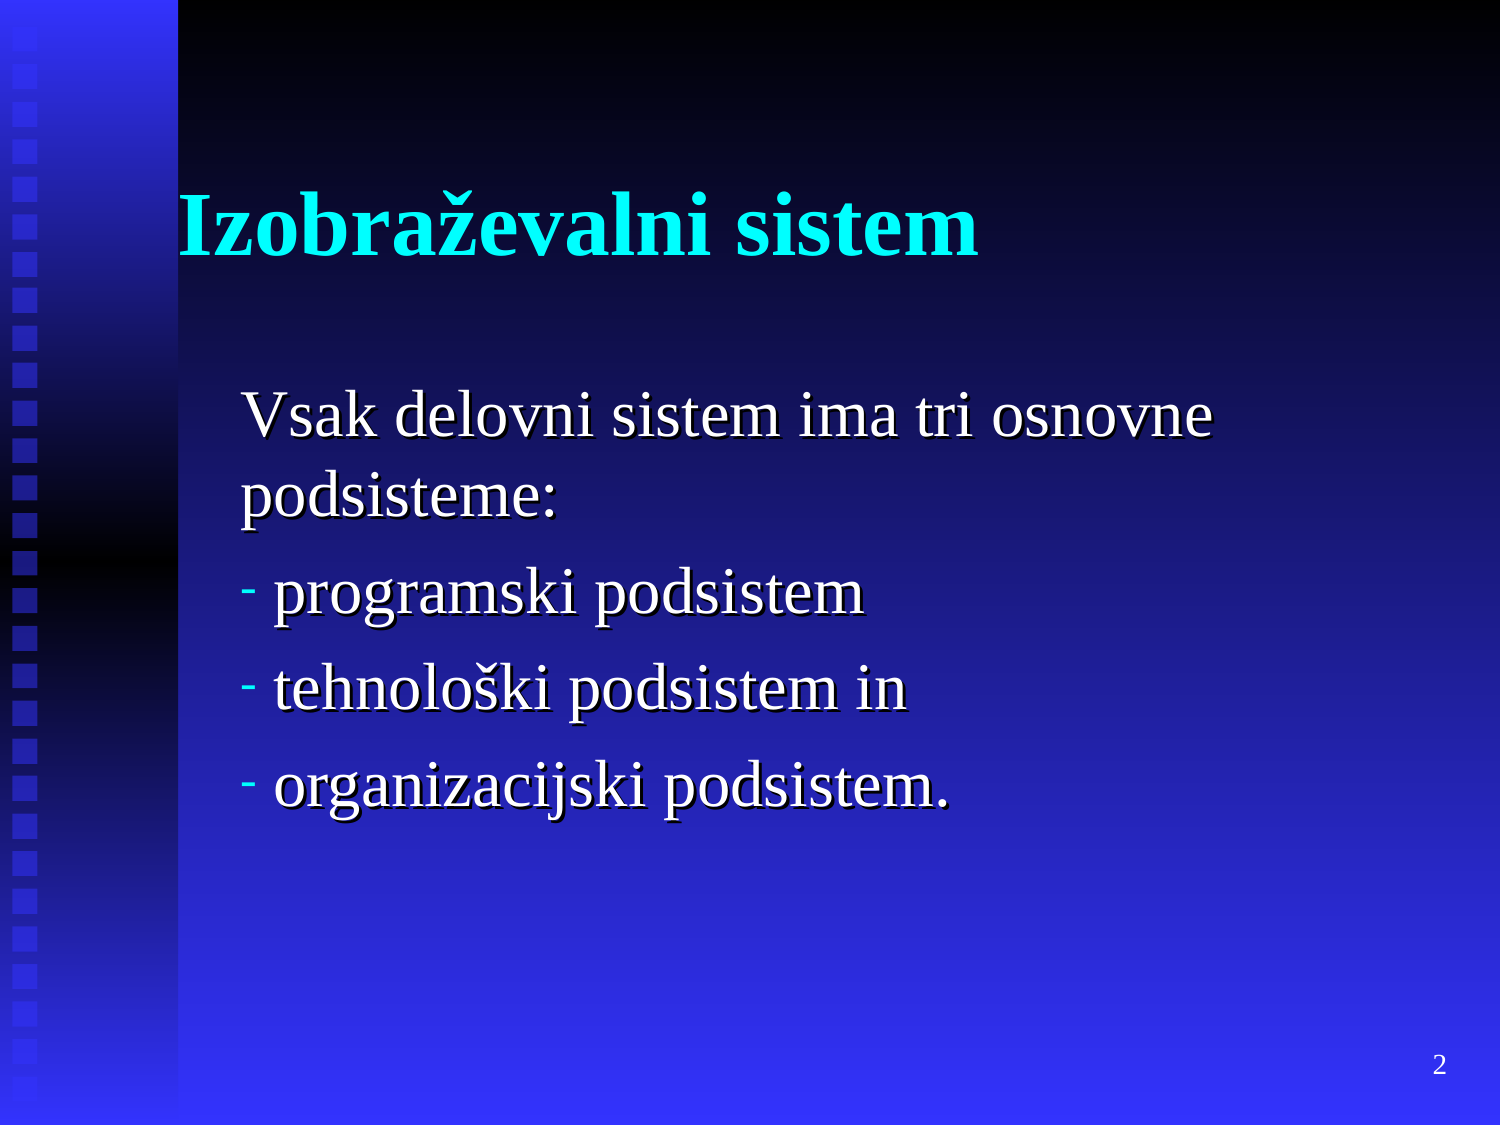

# Izobraževalni sistem
Vsak delovni sistem ima tri osnovne podsisteme:
 programski podsistem
 tehnološki podsistem in
 organizacijski podsistem.
2